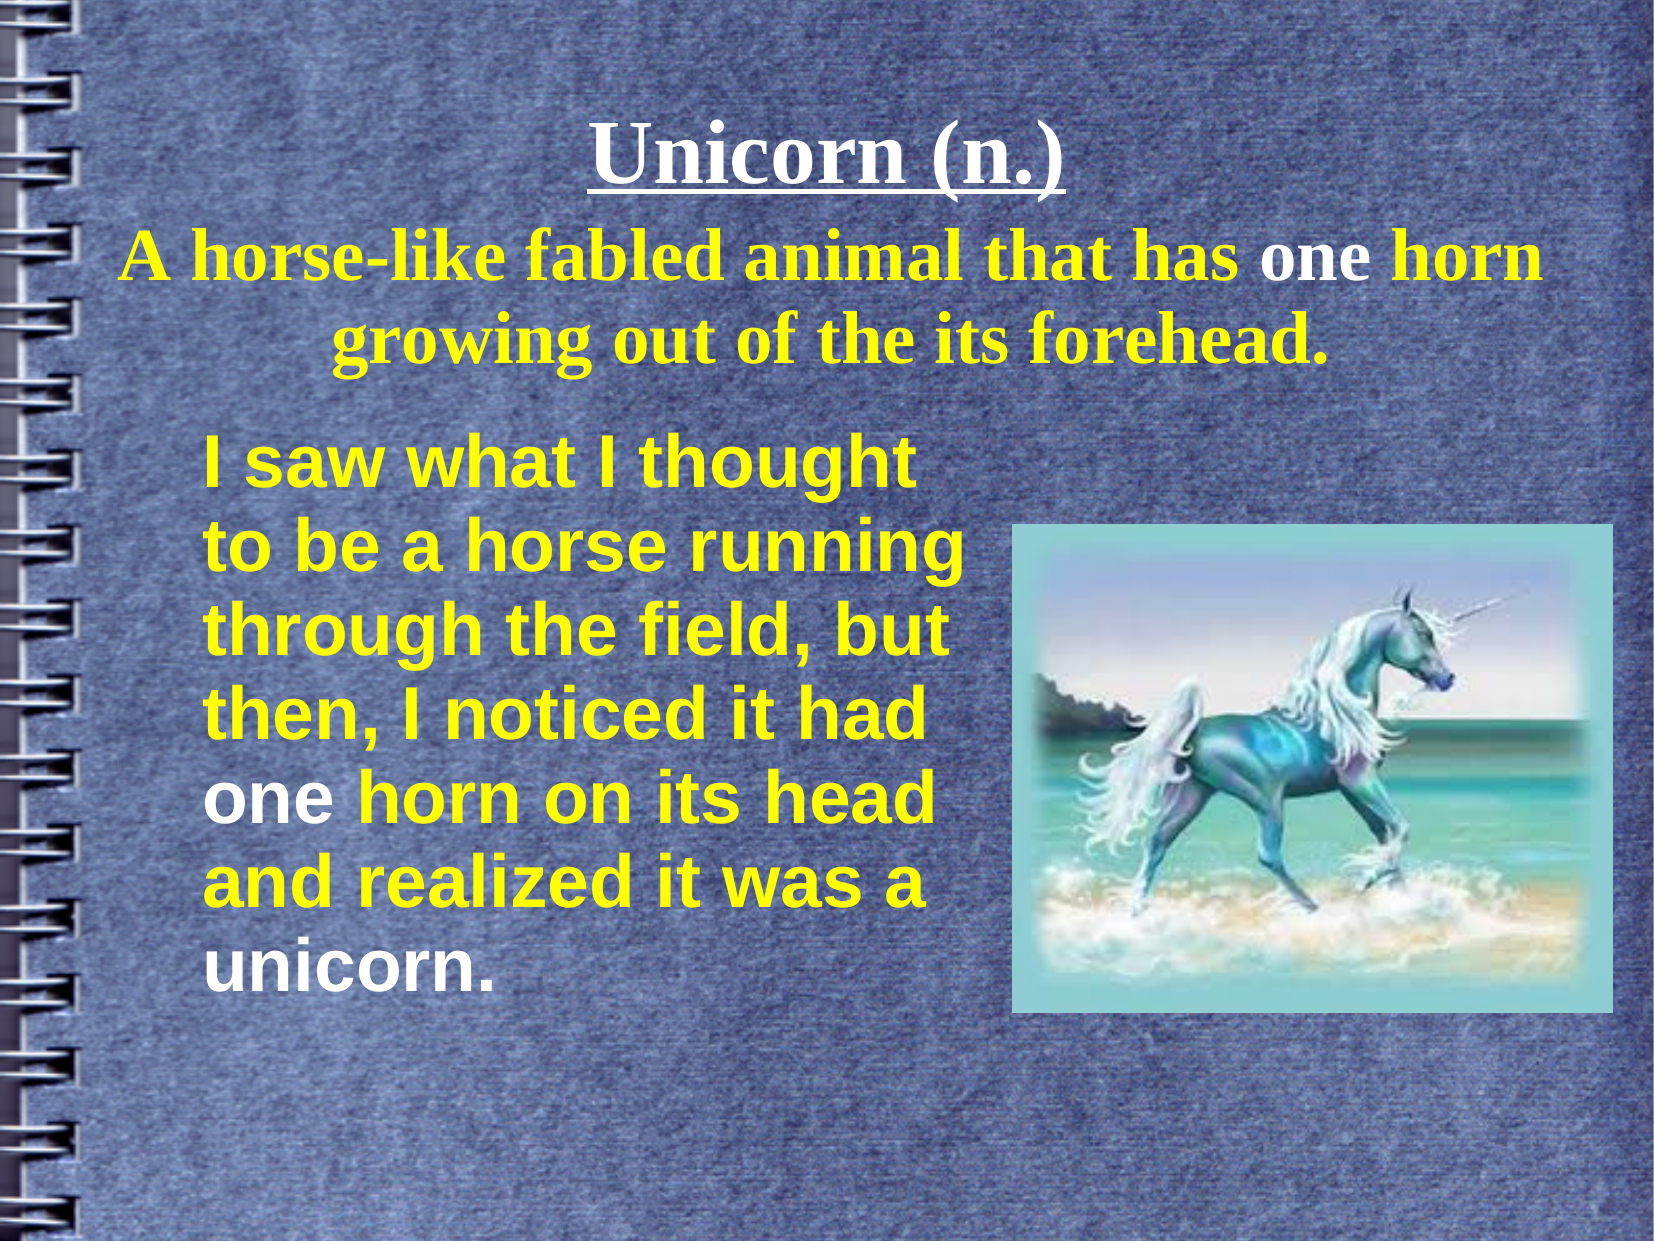

# A horse-like fabled animal that has one horn growing out of the its forehead.
Unicorn (n.)
I saw what I thought to be a horse running through the field, but then, I noticed it had one horn on its head and realized it was a unicorn.